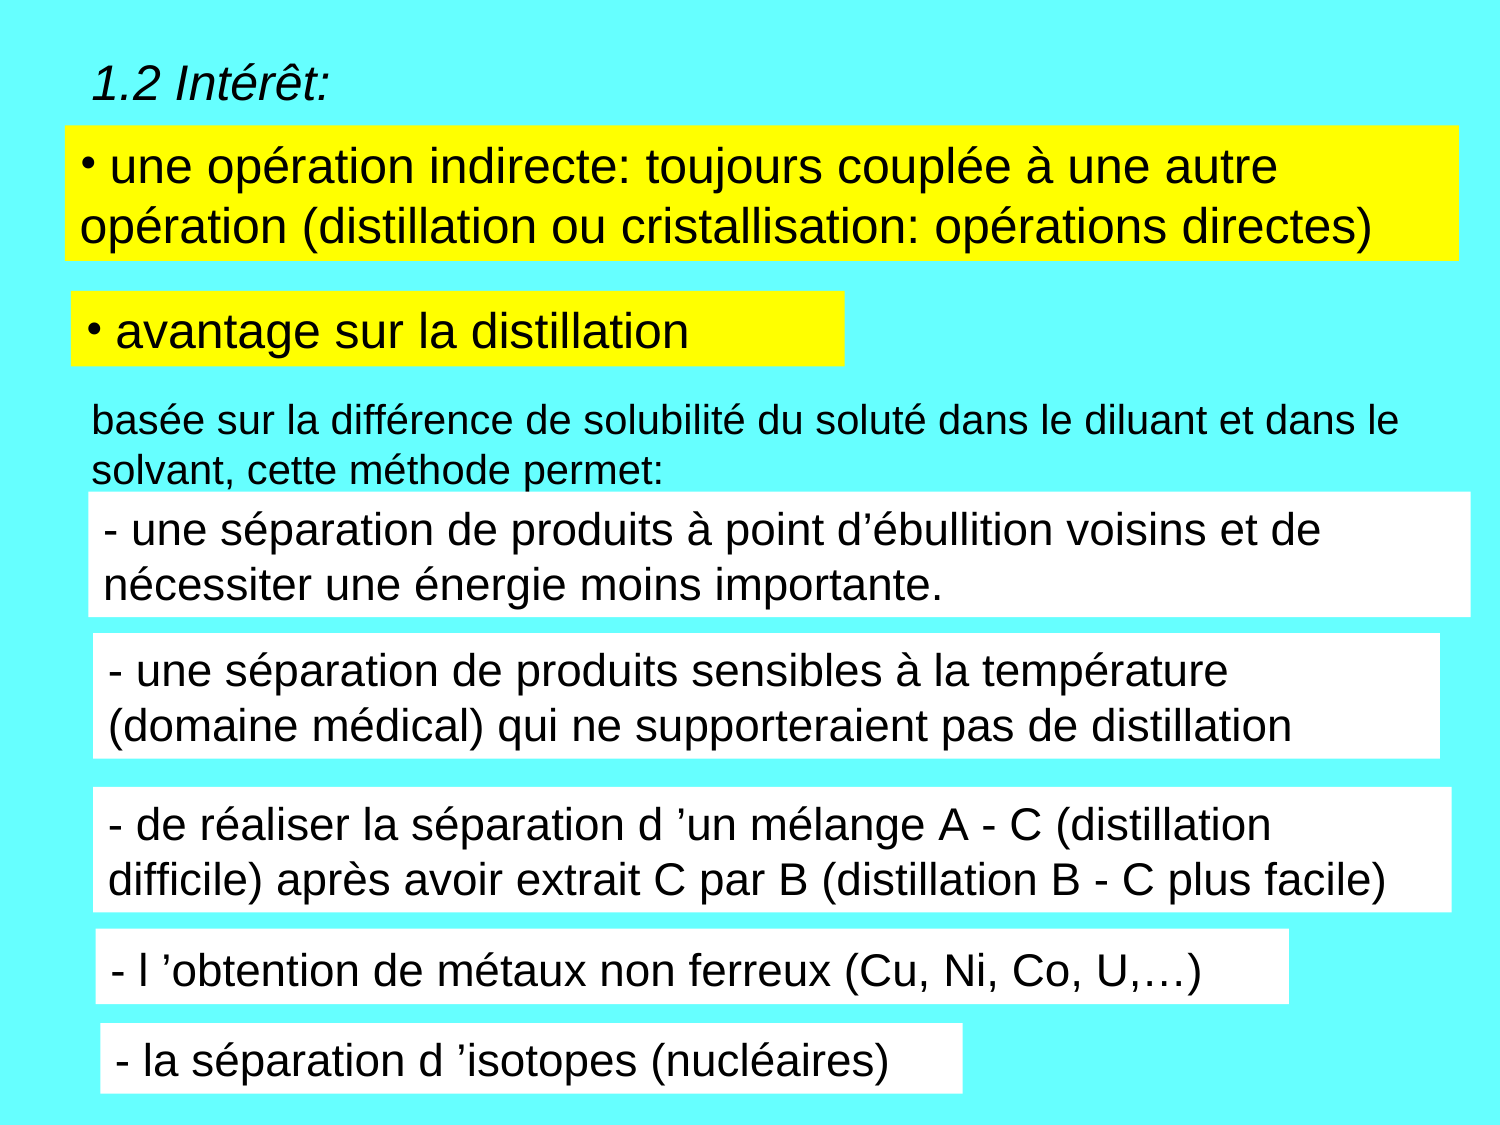

1.2 Intérêt:
 une opération indirecte: toujours couplée à une autre opération (distillation ou cristallisation: opérations directes)
 avantage sur la distillation
basée sur la différence de solubilité du soluté dans le diluant et dans le solvant, cette méthode permet:
- une séparation de produits à point d’ébullition voisins et de nécessiter une énergie moins importante.
- une séparation de produits sensibles à la température (domaine médical) qui ne supporteraient pas de distillation
- de réaliser la séparation d ’un mélange A - C (distillation difficile) après avoir extrait C par B (distillation B - C plus facile)
- l ’obtention de métaux non ferreux (Cu, Ni, Co, U,…)
- la séparation d ’isotopes (nucléaires)